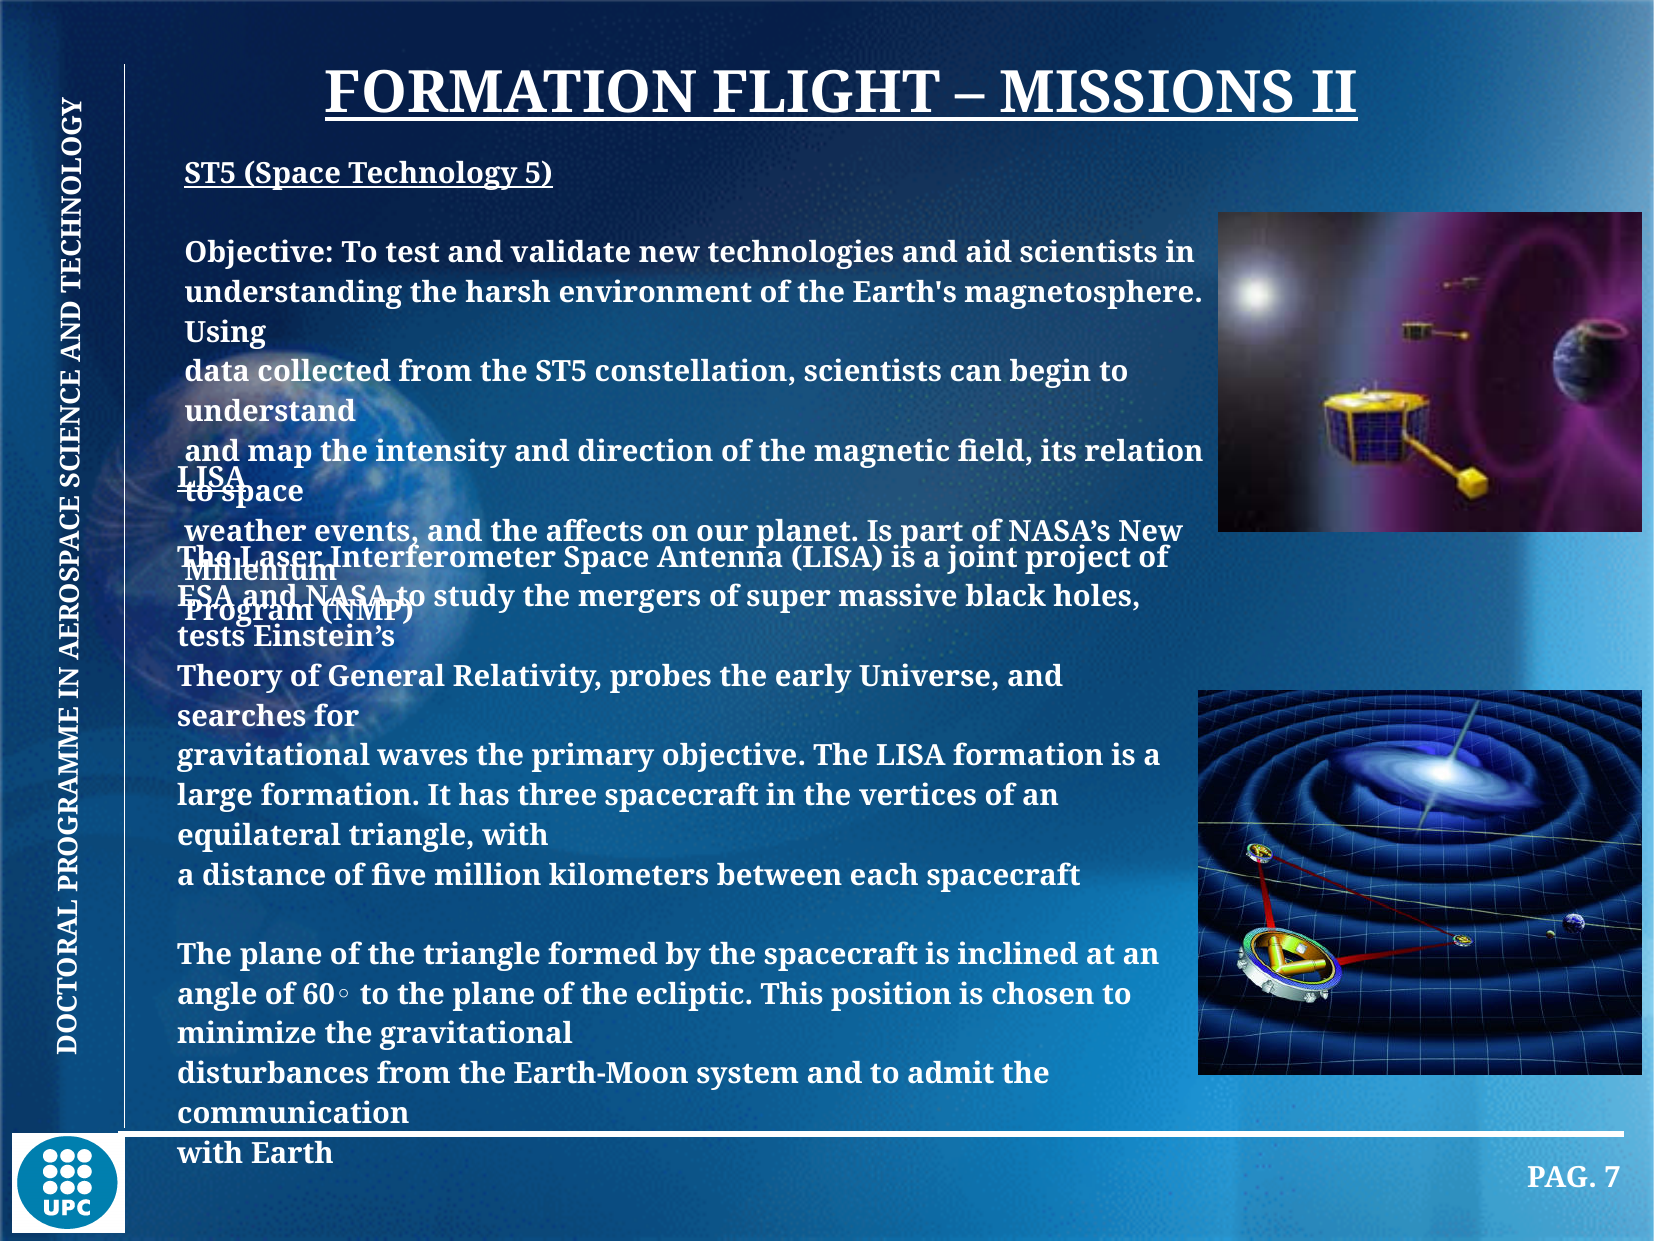

FORMATION FLIGHT – MISSIONS II
ST5 (Space Technology 5)
Objective: To test and validate new technologies and aid scientists in
understanding the harsh environment of the Earth's magnetosphere. Using
data collected from the ST5 constellation, scientists can begin to understand
and map the intensity and direction of the magnetic field, its relation to space
weather events, and the affects on our planet. Is part of NASA’s New Millenium
Program (NMP)
LISA
The Laser Interferometer Space Antenna (LISA) is a joint project of ESA and NASA to study the mergers of super massive black holes, tests Einstein’s
Theory of General Relativity, probes the early Universe, and searches for
gravitational waves the primary objective. The LISA formation is a large formation. It has three spacecraft in the vertices of an equilateral triangle, with
a distance of five million kilometers between each spacecraft
The plane of the triangle formed by the spacecraft is inclined at an angle of 60◦ to the plane of the ecliptic. This position is chosen to minimize the gravitational
disturbances from the Earth-Moon system and to admit the communication
with Earth
# DOCTORAL PROGRAMME IN AEROSPACE SCIENCE AND TECHNOLOGY
PAG. 7